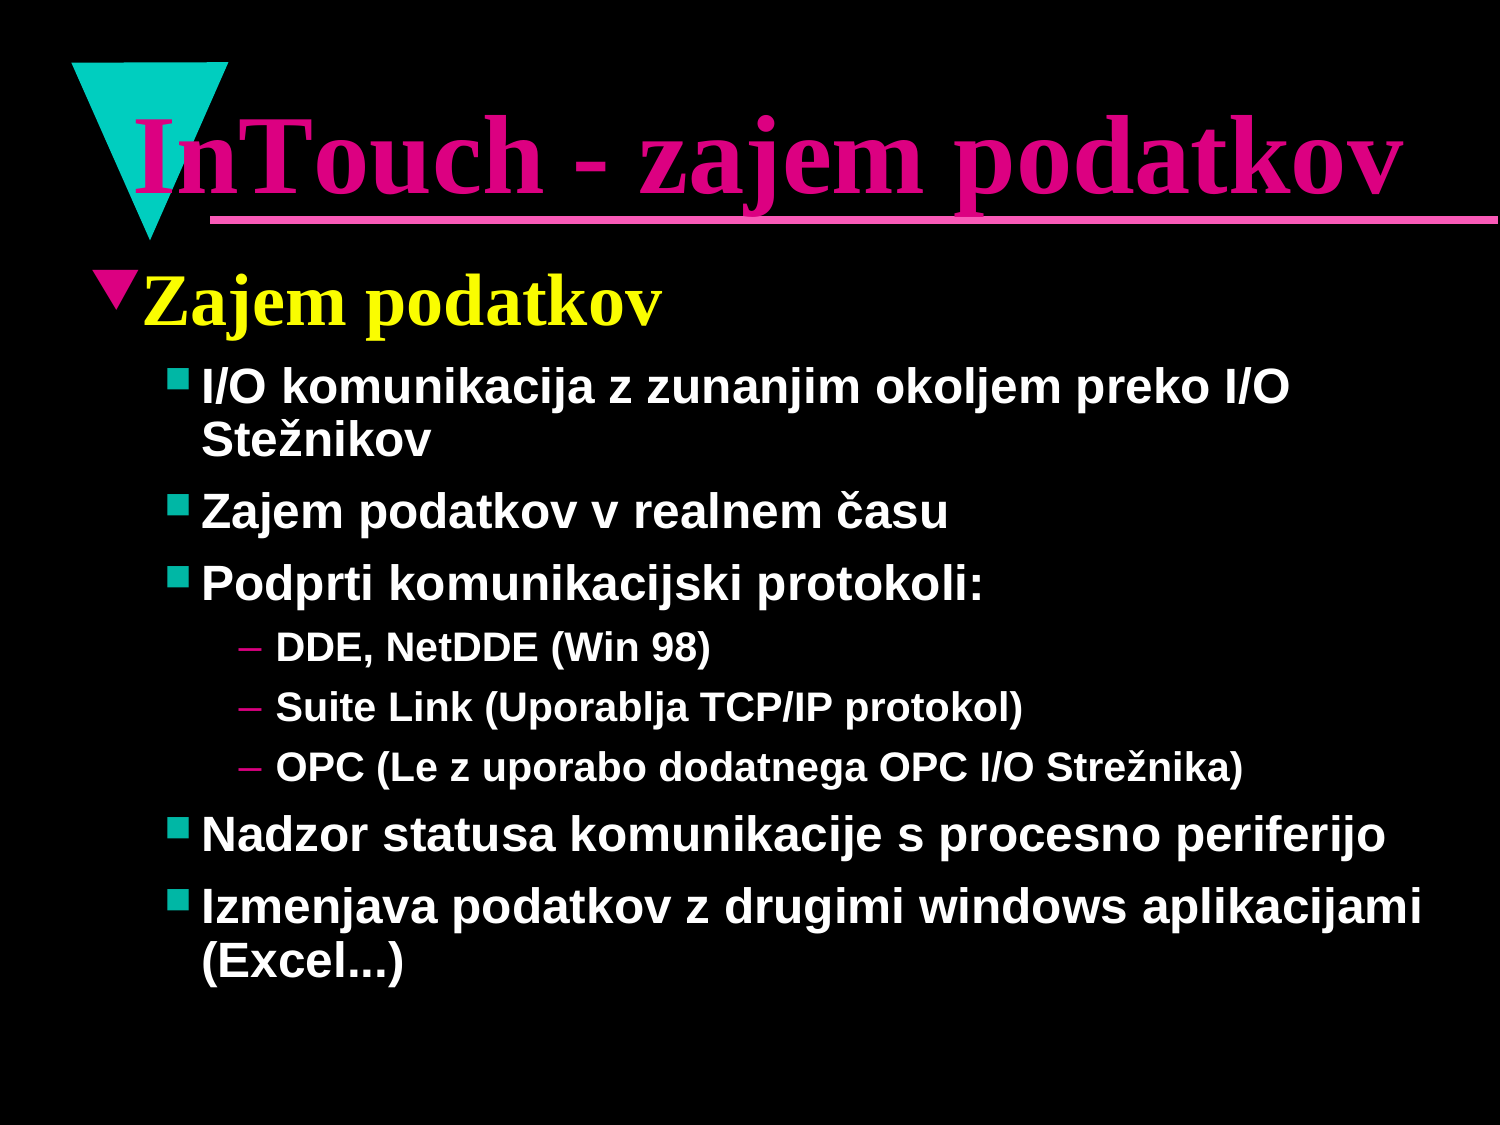

# InTouch - zajem podatkov
Zajem podatkov
I/O komunikacija z zunanjim okoljem preko I/O Stežnikov
Zajem podatkov v realnem času
Podprti komunikacijski protokoli:
DDE, NetDDE (Win 98)
Suite Link (Uporablja TCP/IP protokol)
OPC (Le z uporabo dodatnega OPC I/O Strežnika)
Nadzor statusa komunikacije s procesno periferijo
Izmenjava podatkov z drugimi windows aplikacijami (Excel...)
19